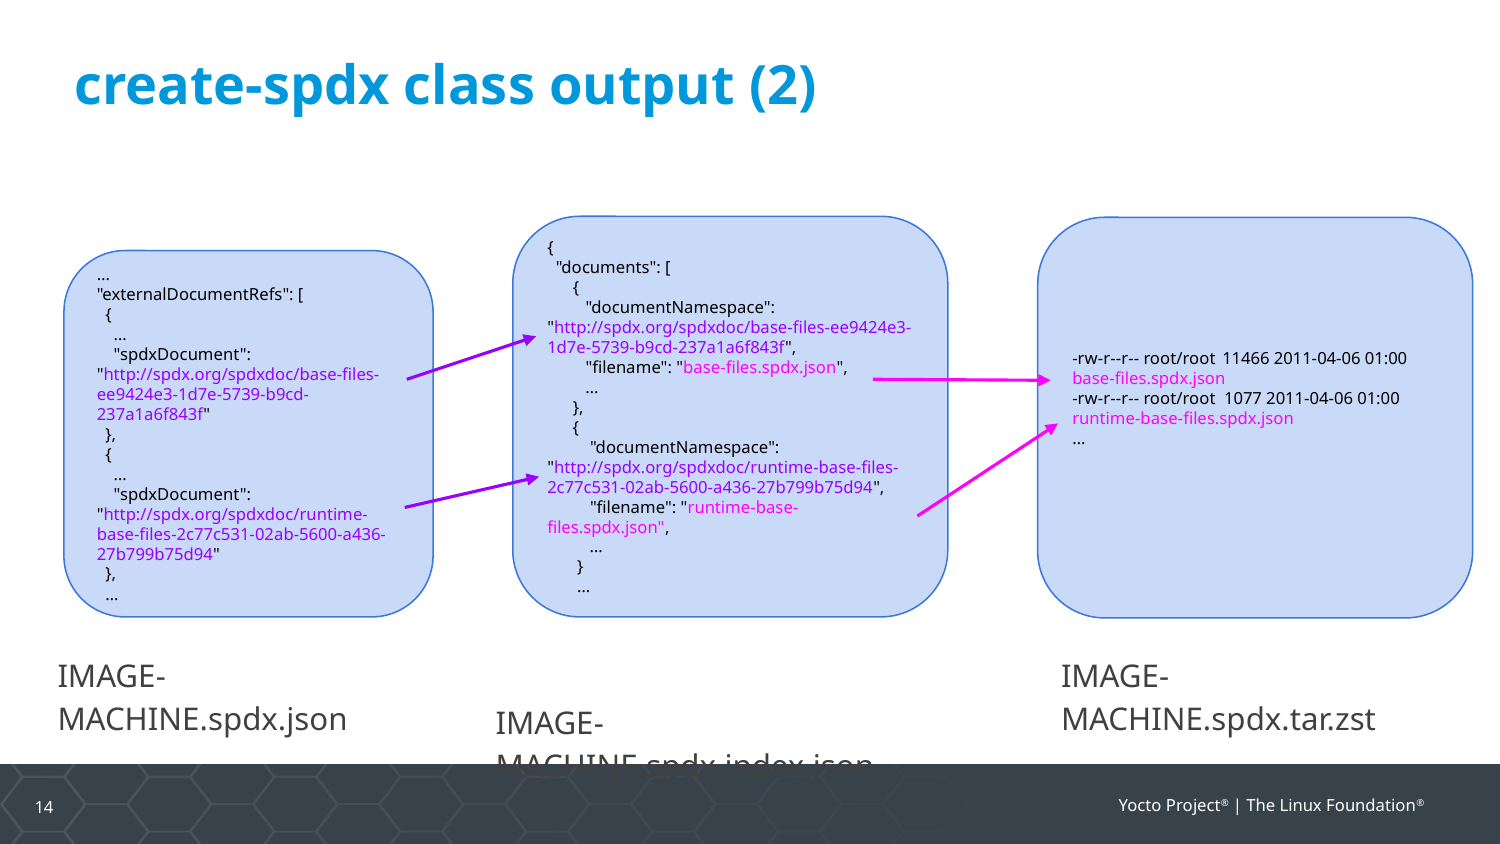

# create-spdx class output (2)
{
 "documents": [
 {
 "documentNamespace": "http://spdx.org/spdxdoc/base-files-ee9424e3-1d7e-5739-b9cd-237a1a6f843f",
 "filename": "base-files.spdx.json",
 …
 },
 {
 "documentNamespace": "http://spdx.org/spdxdoc/runtime-base-files-2c77c531-02ab-5600-a436-27b799b75d94",
 "filename": "runtime-base-files.spdx.json",
 …
 }
 …
-rw-r--r-- root/root 	11466 2011-04-06 01:00 base-files.spdx.json
-rw-r--r-- root/root 1077 2011-04-06 01:00 runtime-base-files.spdx.json
…
…
"externalDocumentRefs": [
 {
 …
 "spdxDocument": "http://spdx.org/spdxdoc/base-files-ee9424e3-1d7e-5739-b9cd-237a1a6f843f"
 },
 {
 …
 "spdxDocument": "http://spdx.org/spdxdoc/runtime-base-files-2c77c531-02ab-5600-a436-27b799b75d94"
 },
 …
IMAGE-MACHINE.spdx.json
IMAGE-MACHINE.spdx.tar.zst
IMAGE-MACHINE.spdx.index.json